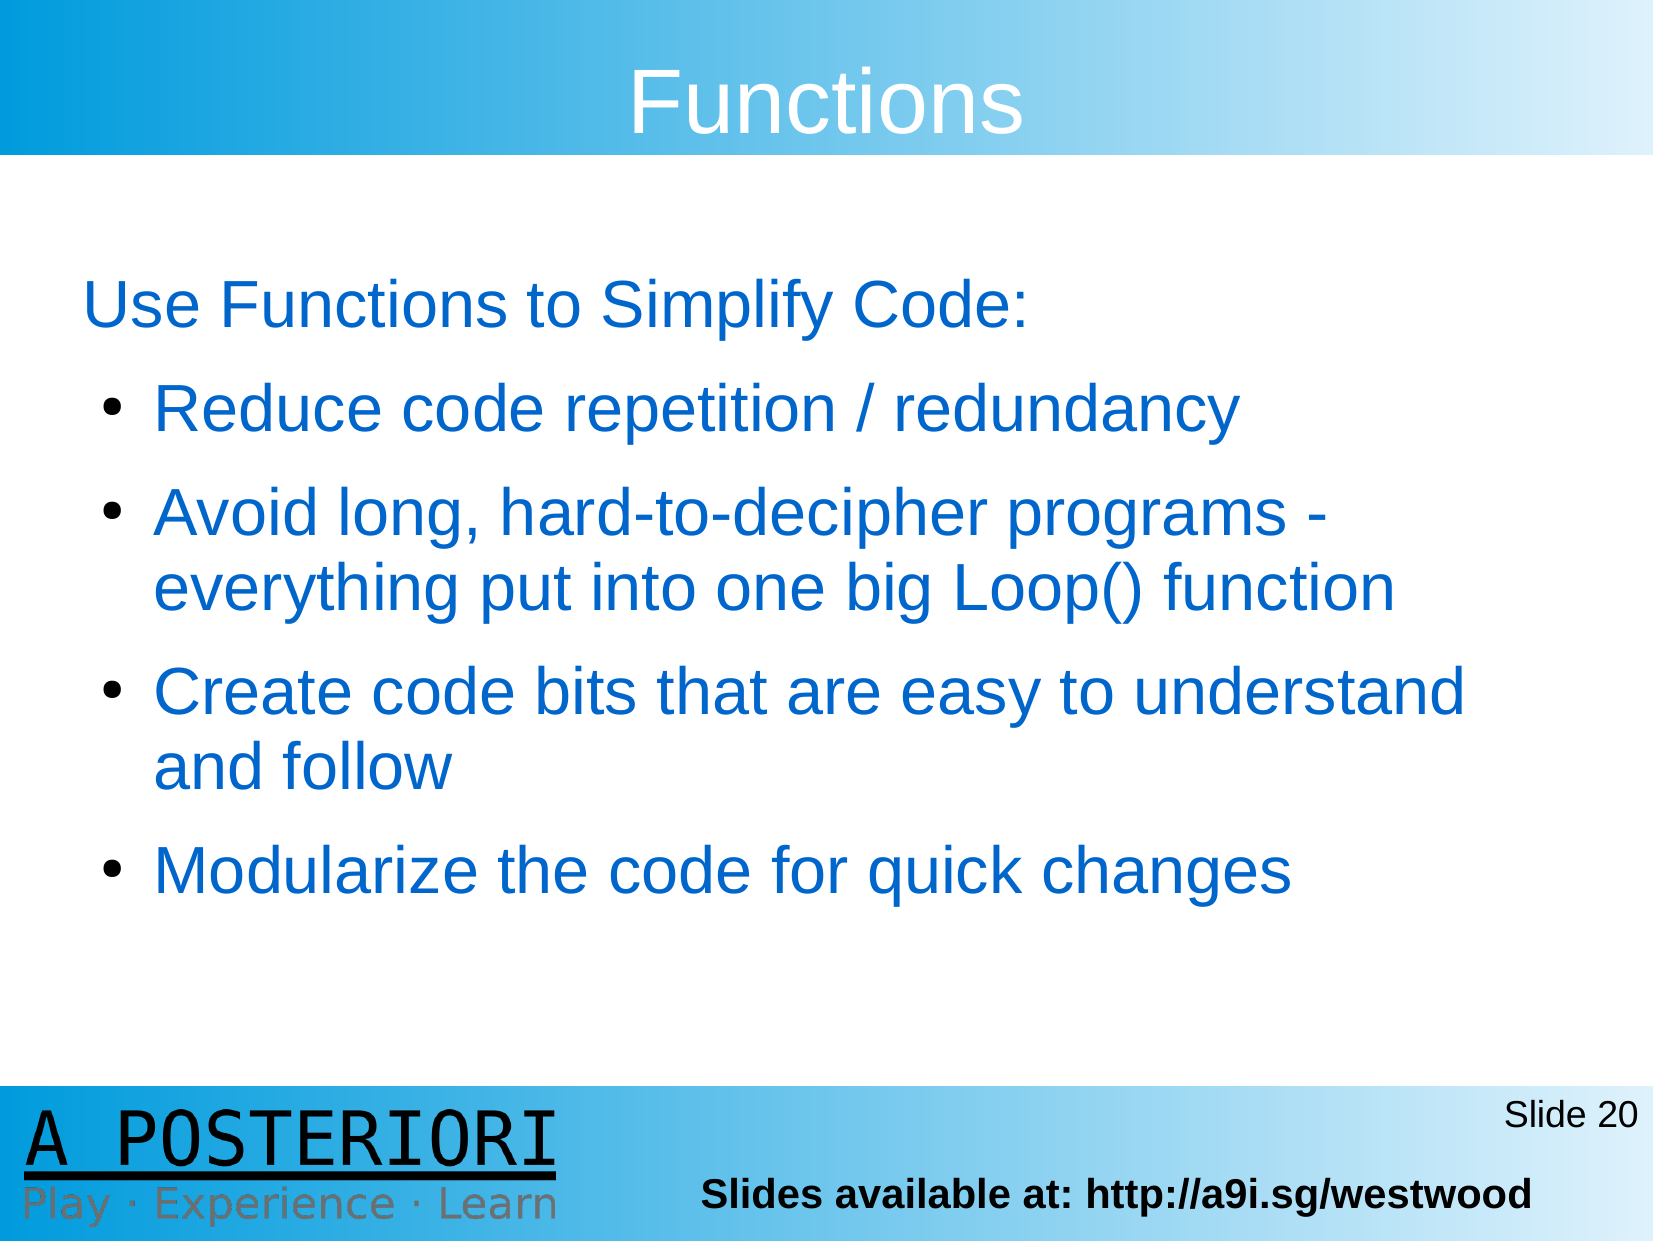

# Functions
Use Functions to Simplify Code:
Reduce code repetition / redundancy
Avoid long, hard-to-decipher programs - everything put into one big Loop() function
Create code bits that are easy to understand and follow
Modularize the code for quick changes